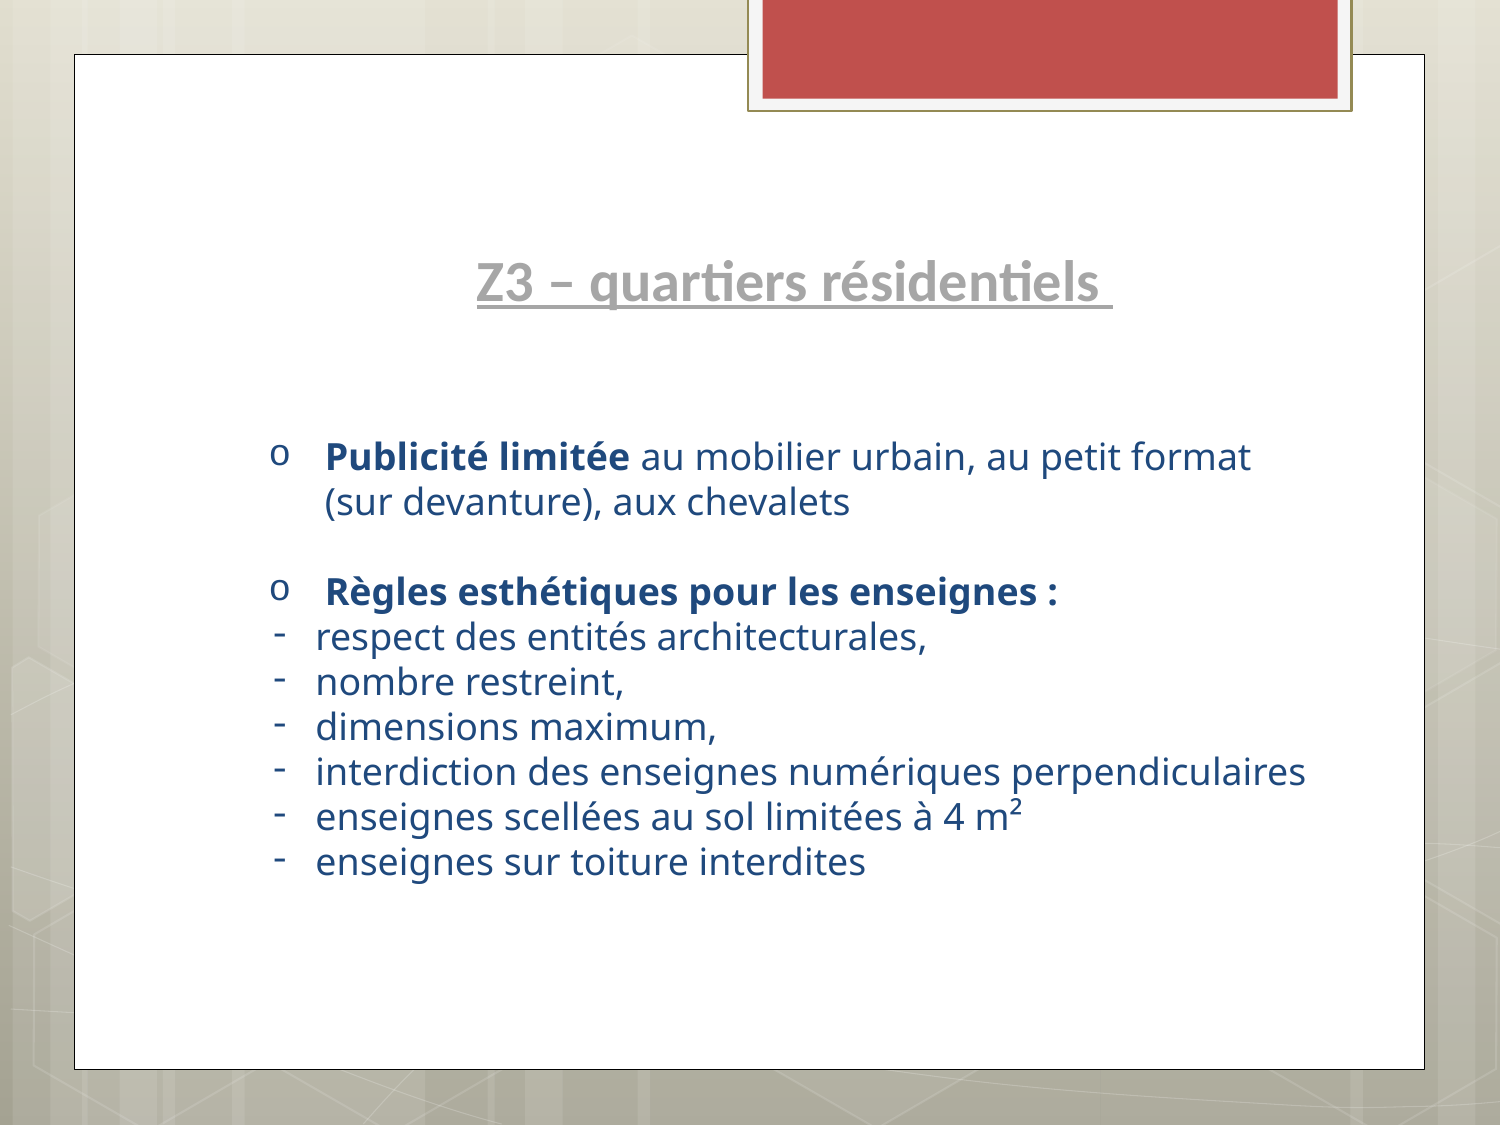

Z3 – quartiers résidentiels
Publicité limitée au mobilier urbain, au petit format (sur devanture), aux chevalets
Règles esthétiques pour les enseignes :
respect des entités architecturales,
nombre restreint,
dimensions maximum,
interdiction des enseignes numériques perpendiculaires
enseignes scellées au sol limitées à 4 m²
enseignes sur toiture interdites